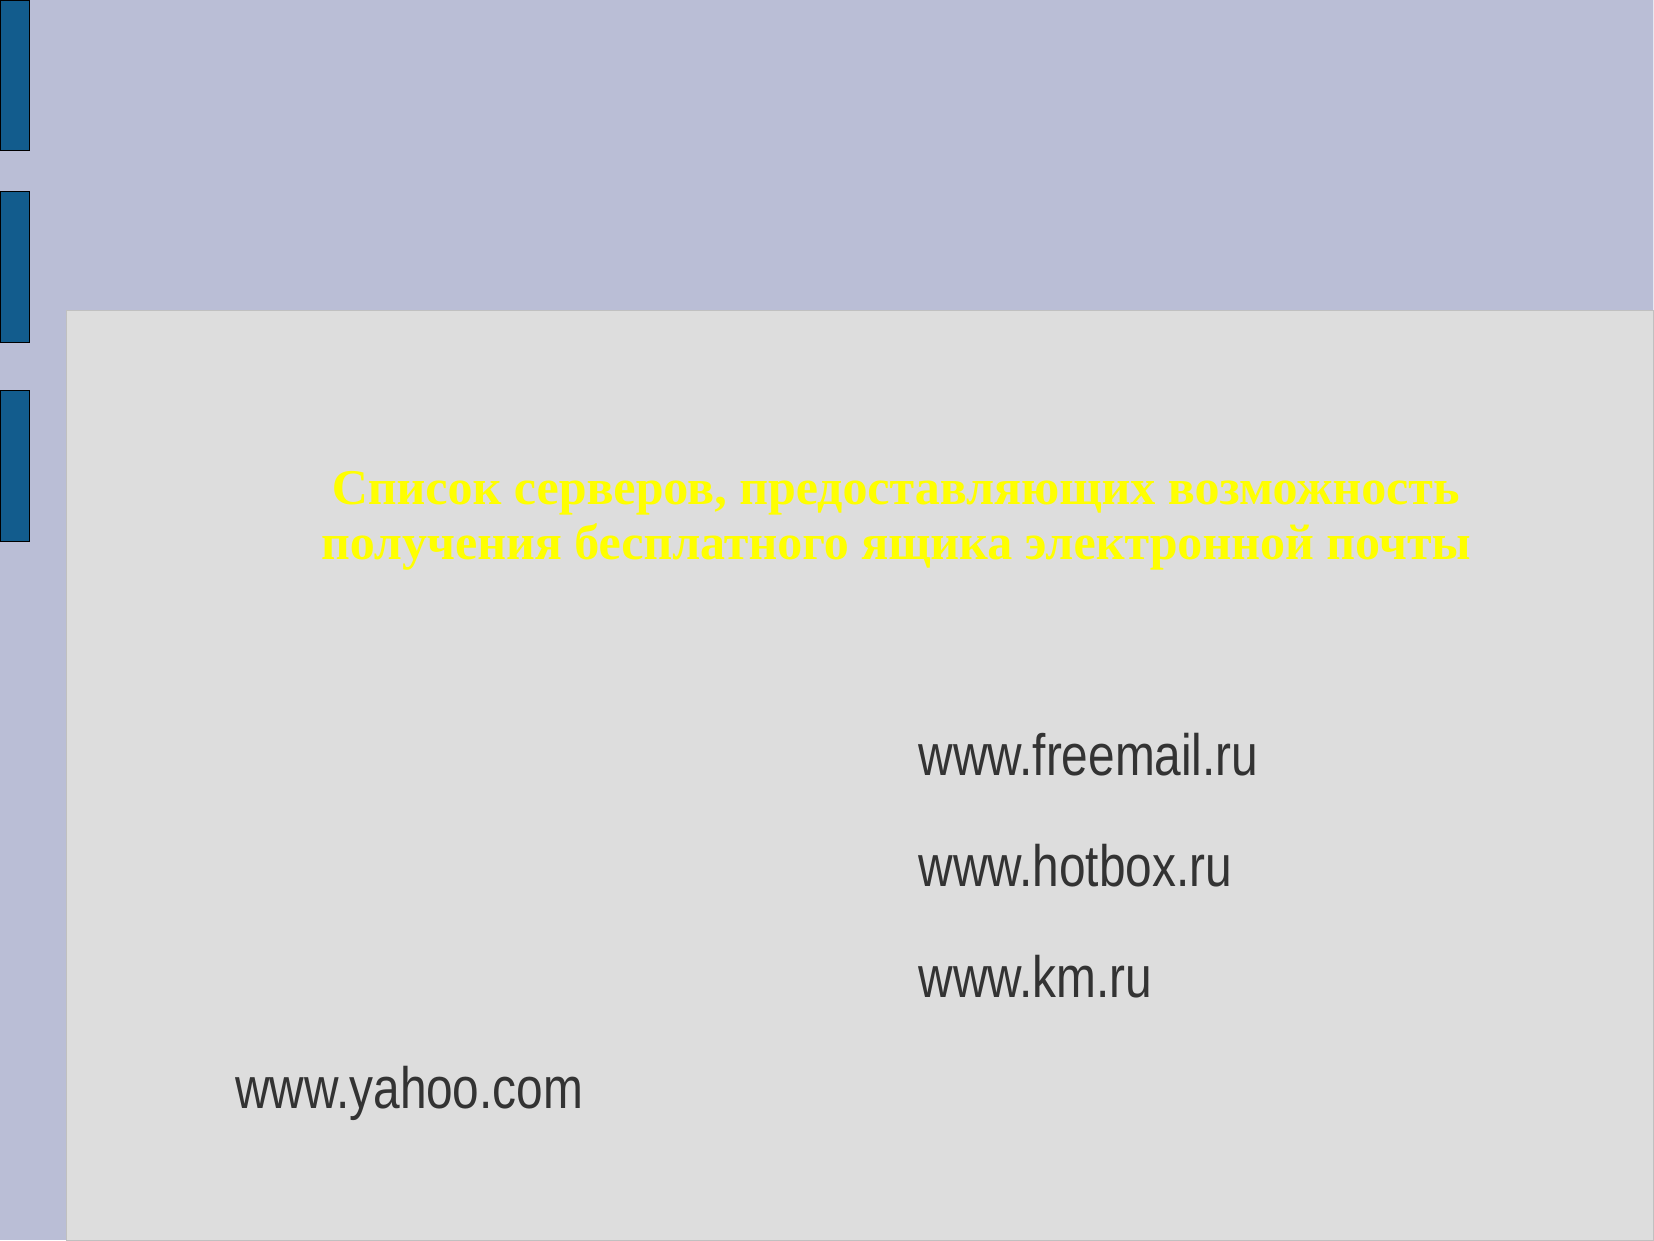

| Список серверов, предоставляющих возможность получения бесплатного ящика электронной почты | |
| --- | --- |
| | |
| | www.freemail.ru |
| | www.hotbox.ru |
| | www.km.ru |
| www.yahoo.com | |